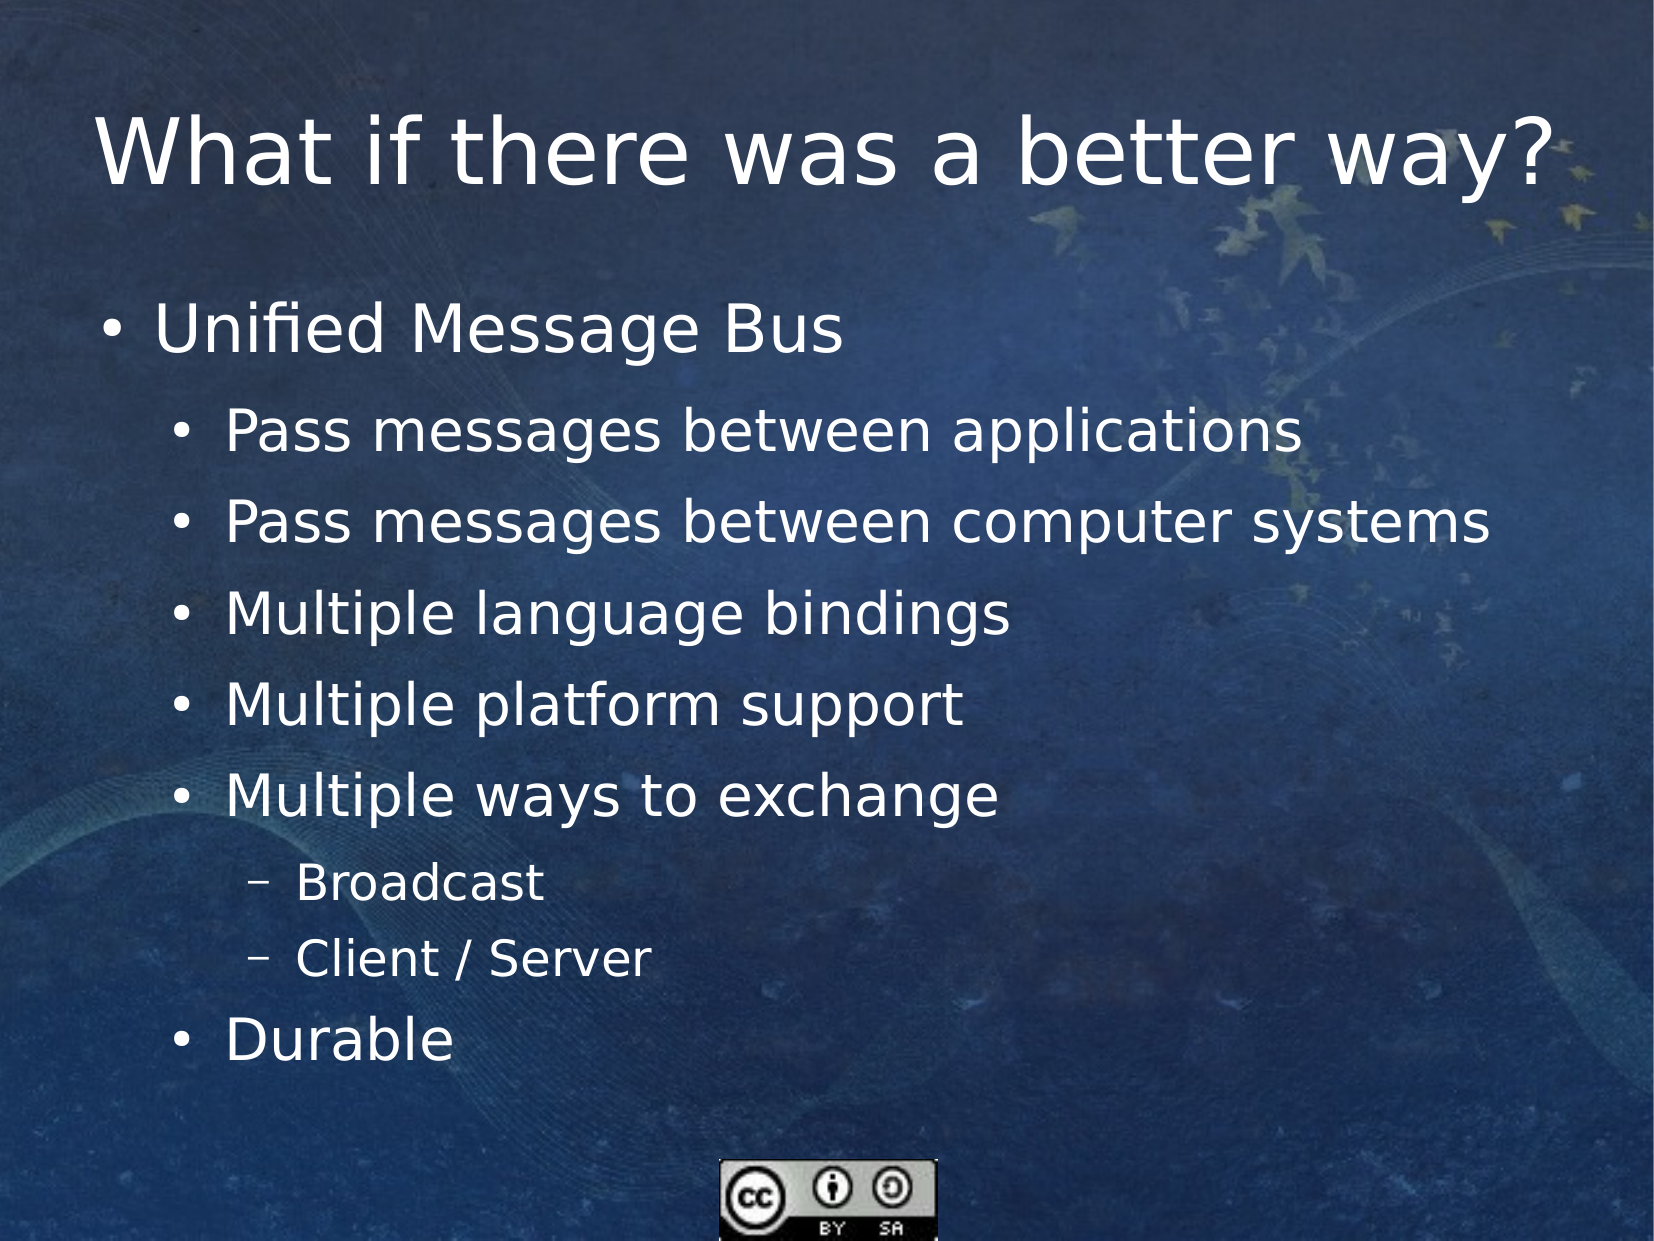

# What if there was a better way?
Unified Message Bus
Pass messages between applications
Pass messages between computer systems
Multiple language bindings
Multiple platform support
Multiple ways to exchange
Broadcast
Client / Server
Durable